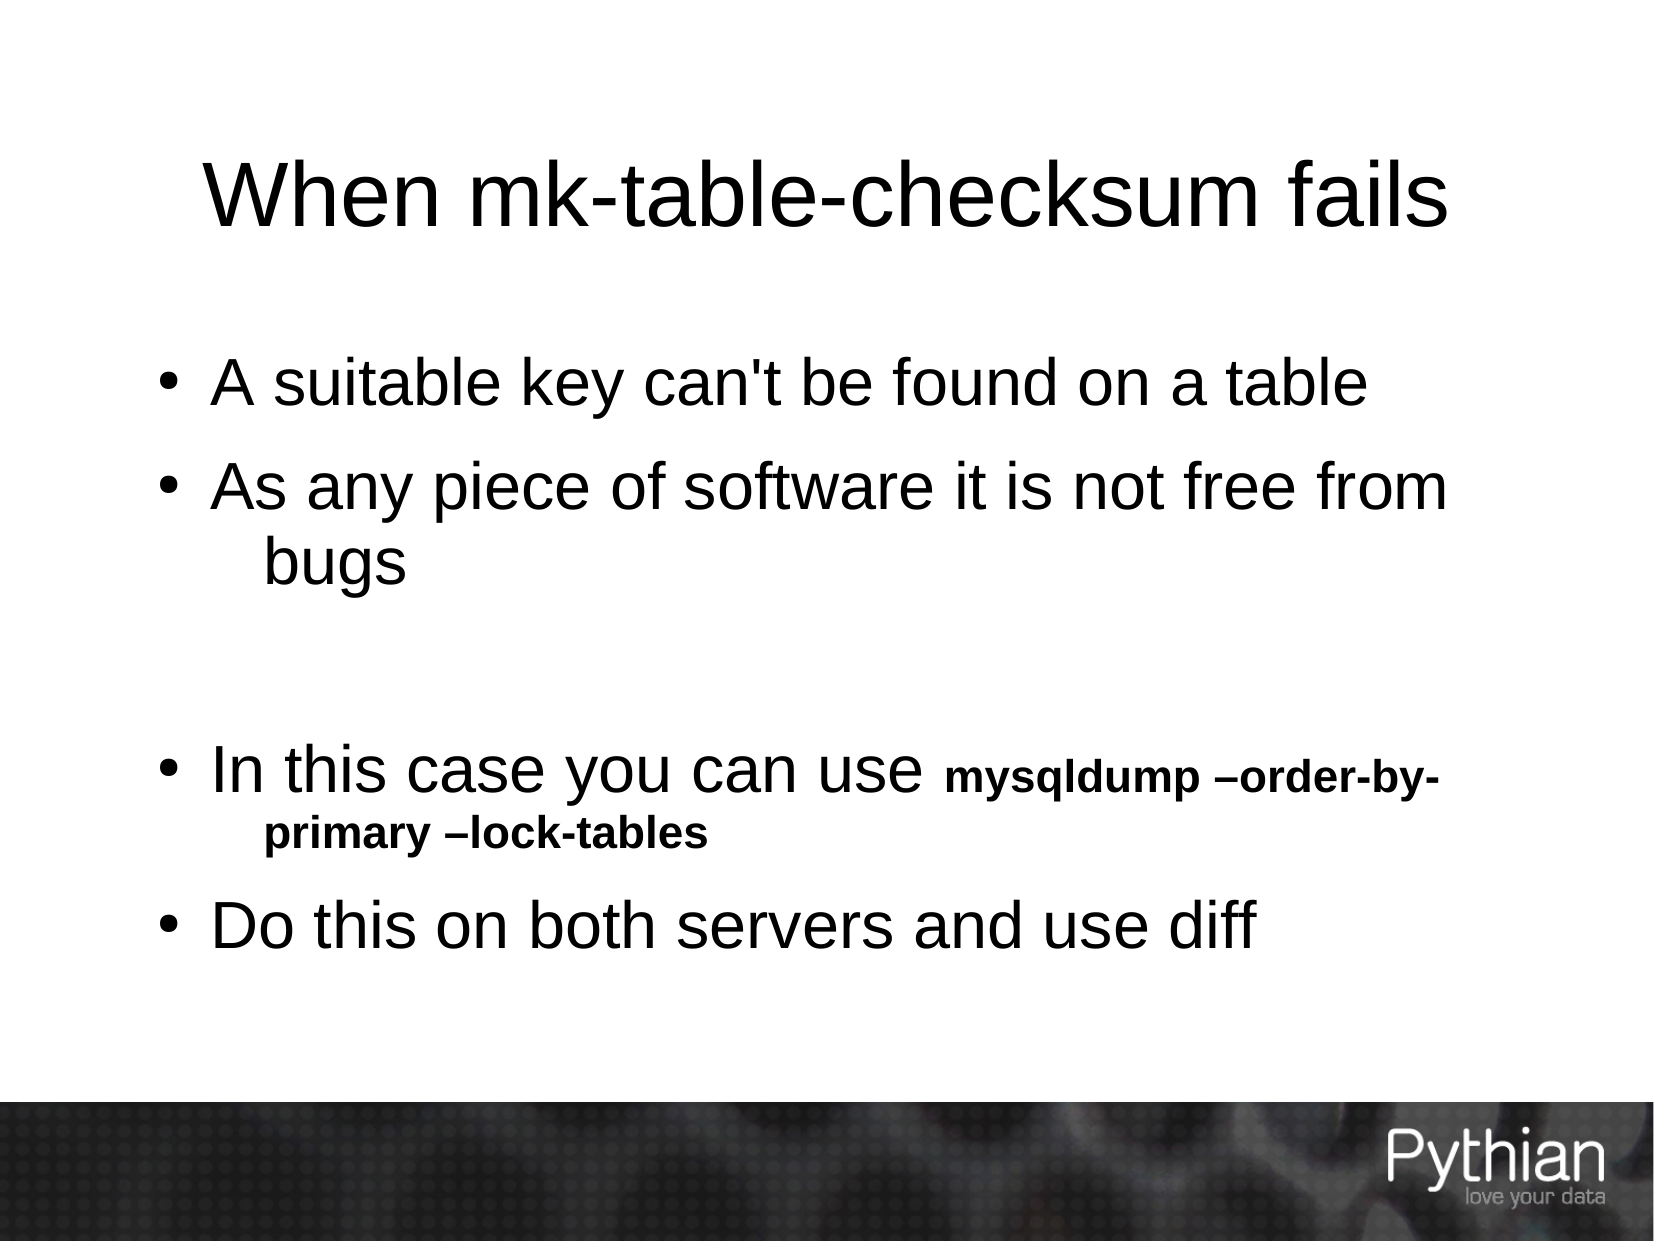

# When mk-table-checksum fails
A suitable key can't be found on a table
As any piece of software it is not free from bugs
In this case you can use mysqldump –order-by-primary –lock-tables
Do this on both servers and use diff